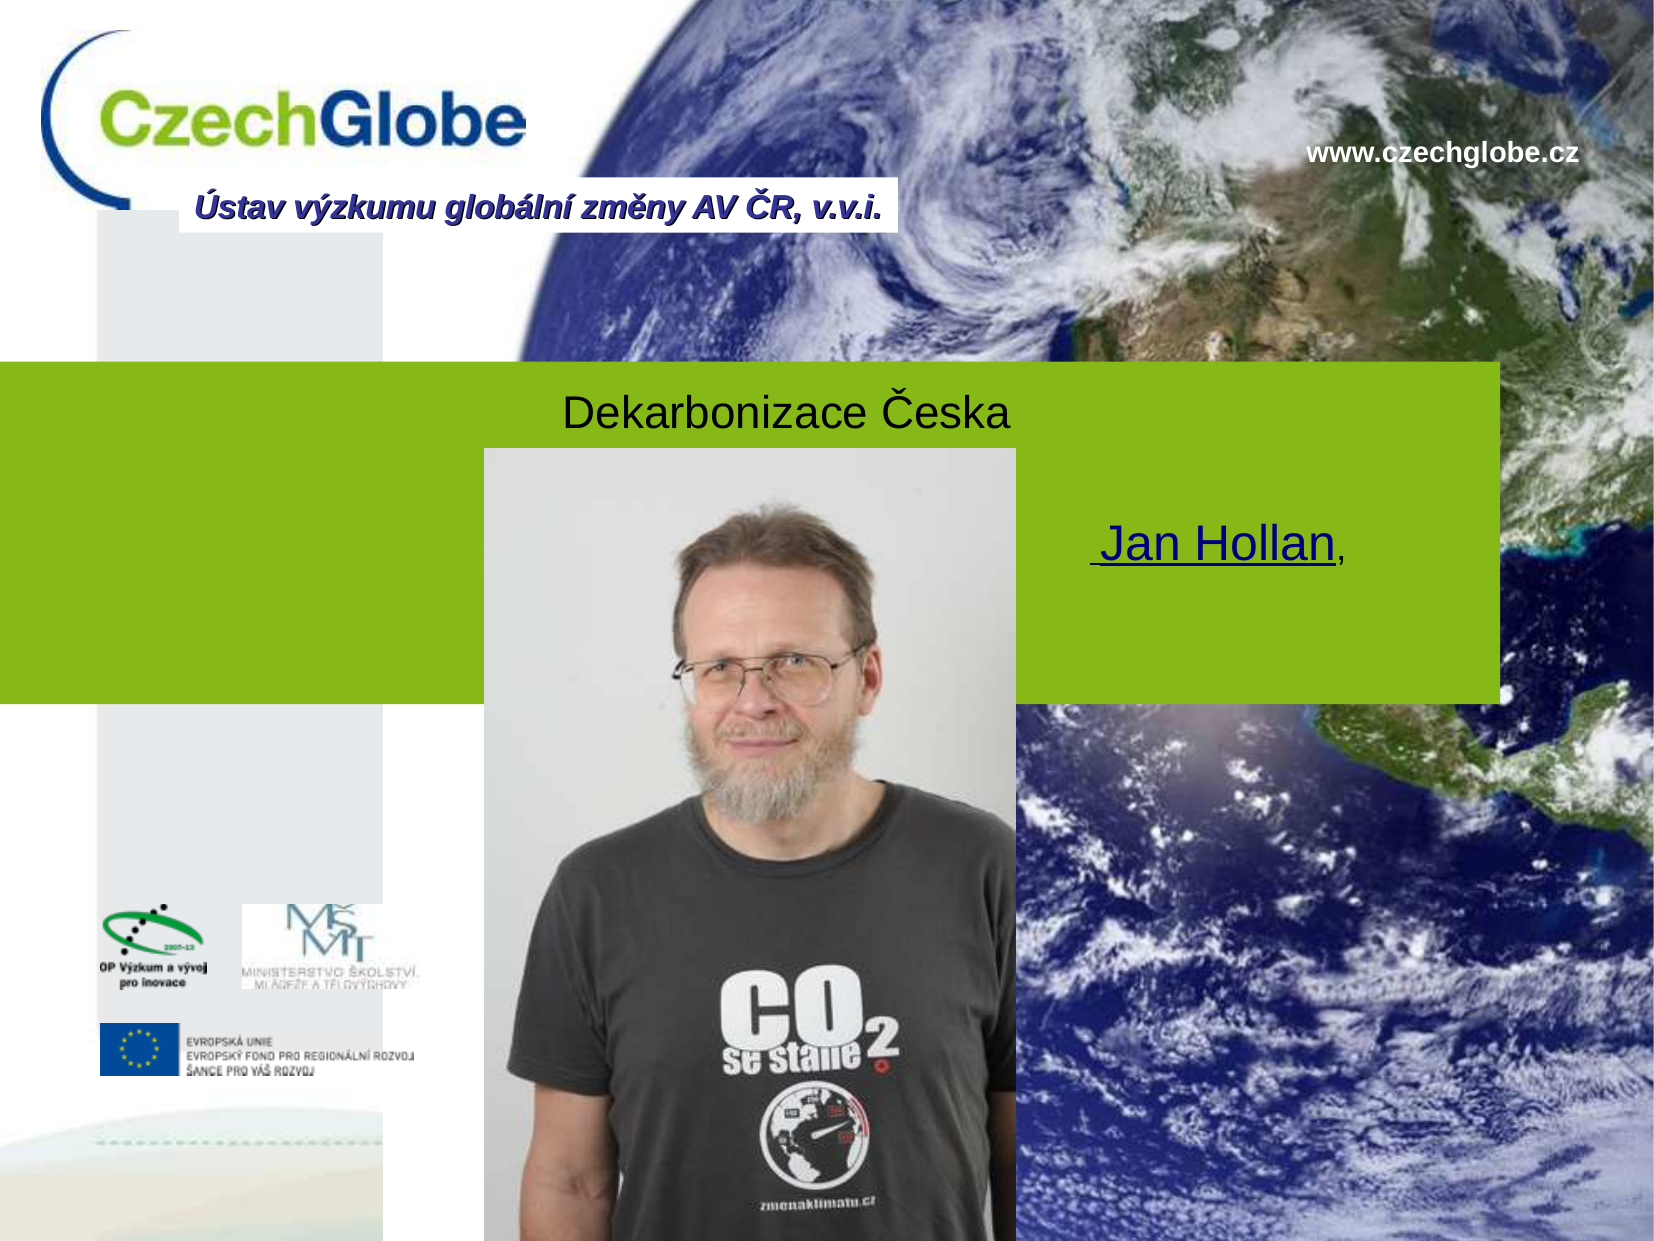

www.czechglobe.cz
Ústav výzkumu globální změny AV ČR, v.v.i.
Dekarbonizace Česka
 Jan Hollan,